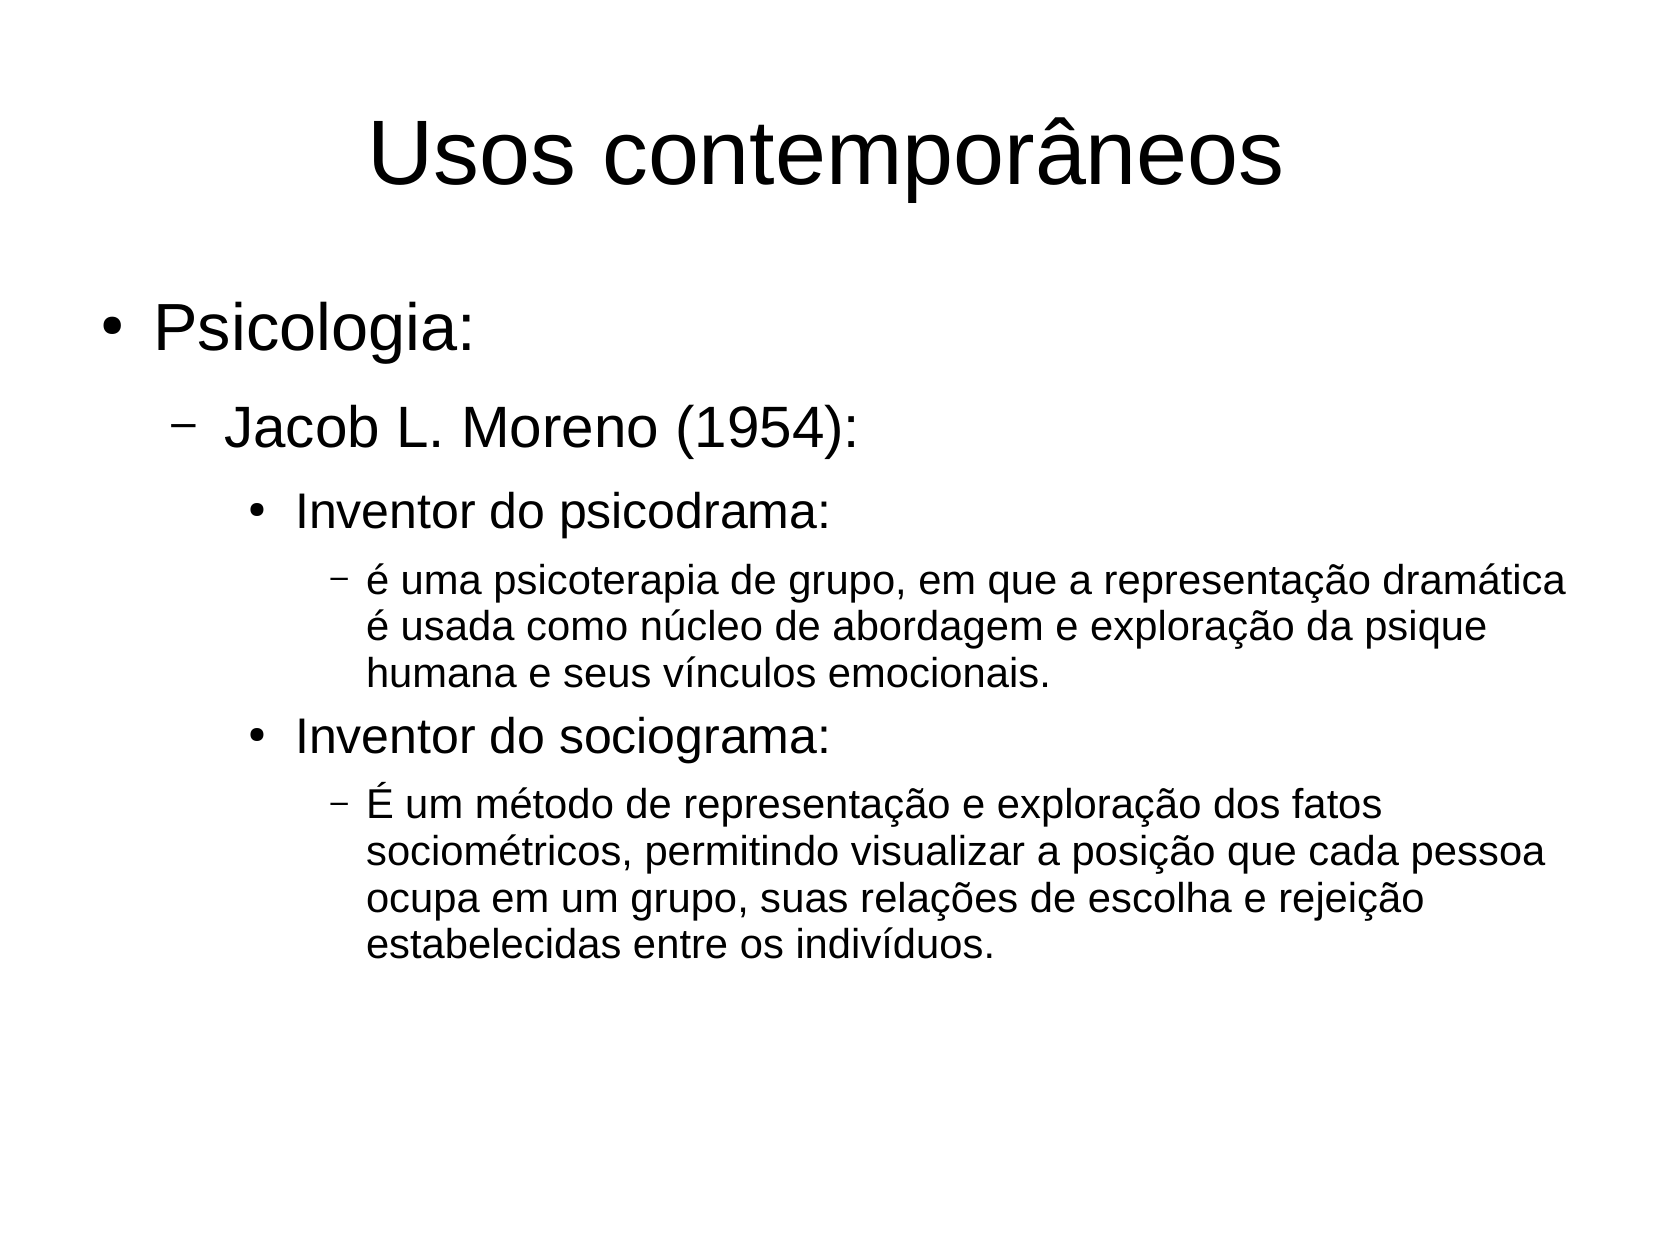

# Usos contemporâneos
Psicologia:
Jacob L. Moreno (1954):
Inventor do psicodrama:
é uma psicoterapia de grupo, em que a representação dramática é usada como núcleo de abordagem e exploração da psique humana e seus vínculos emocionais.
Inventor do sociograma:
É um método de representação e exploração dos fatos sociométricos, permitindo visualizar a posição que cada pessoa ocupa em um grupo, suas relações de escolha e rejeição estabelecidas entre os indivíduos.